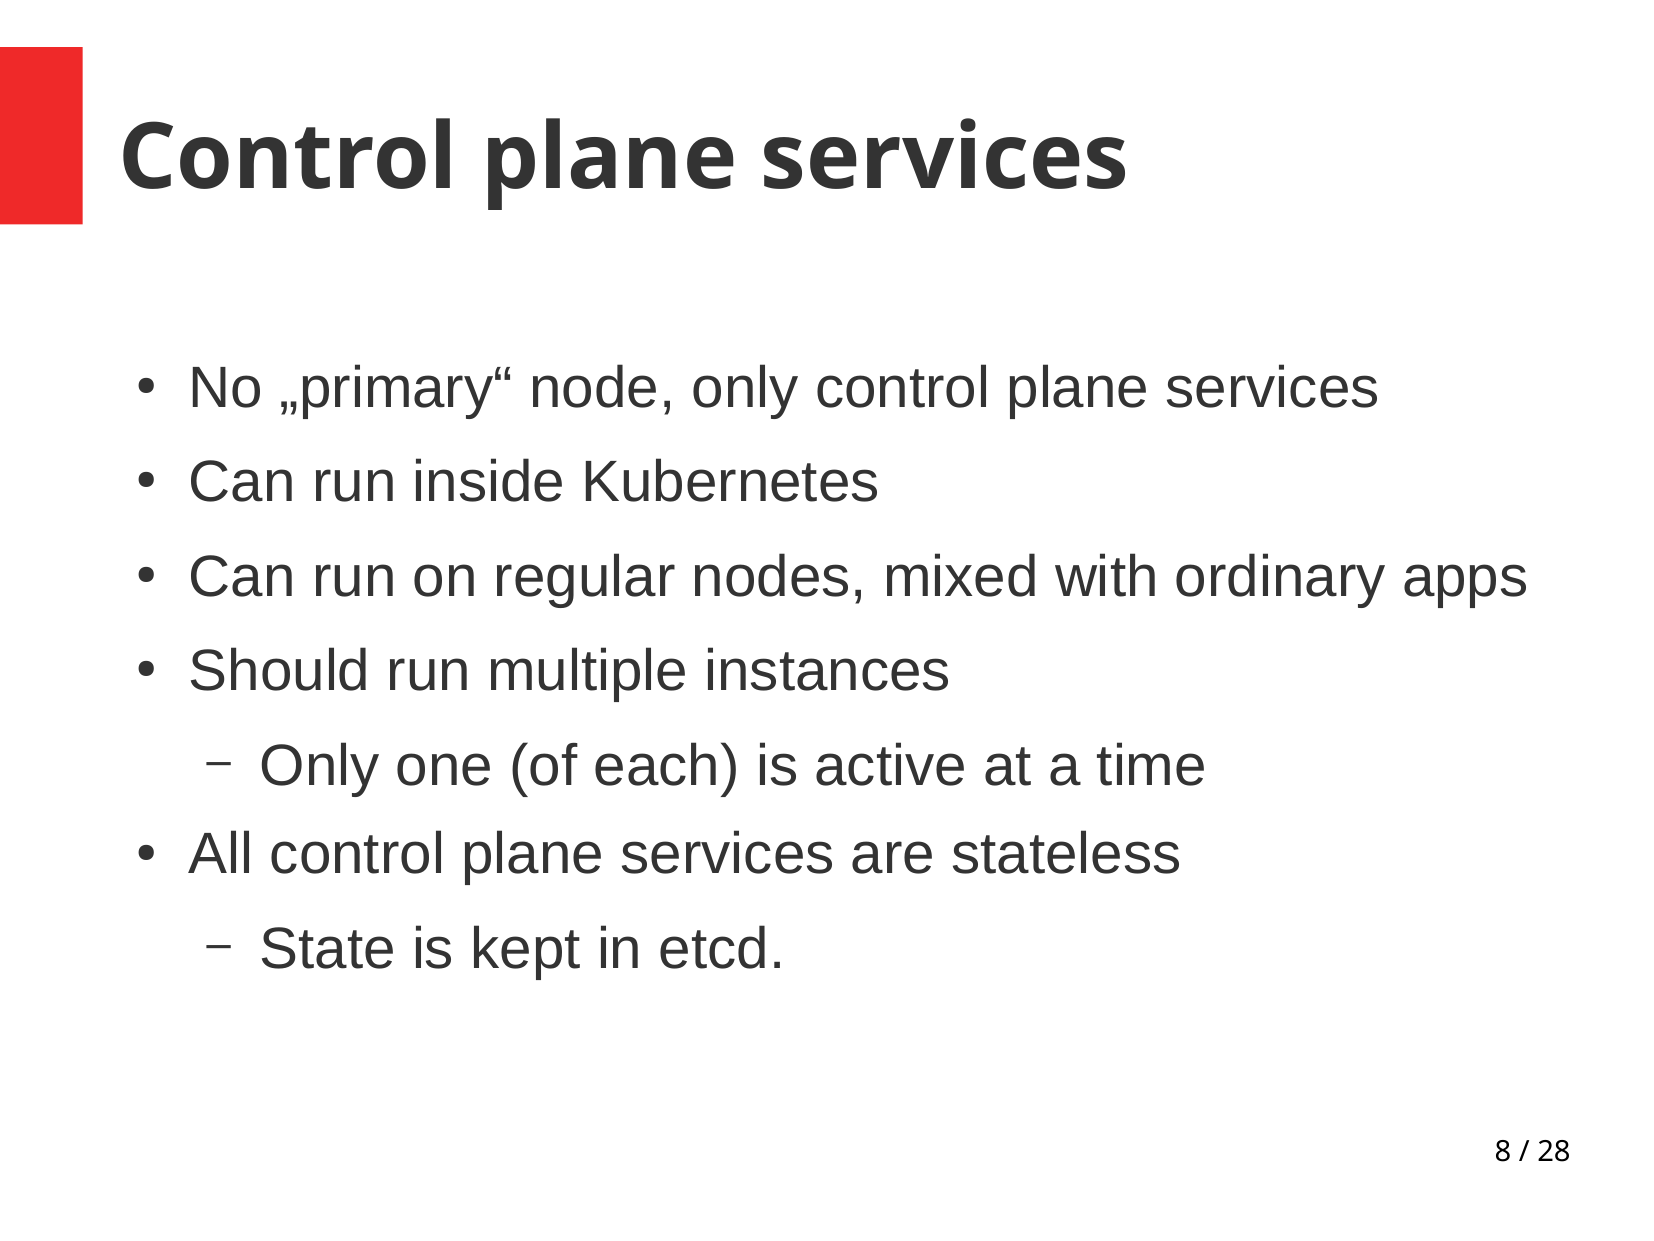

# Control plane services
No „primary“ node, only control plane services
Can run inside Kubernetes
Can run on regular nodes, mixed with ordinary apps
Should run multiple instances
Only one (of each) is active at a time
All control plane services are stateless
State is kept in etcd.
8